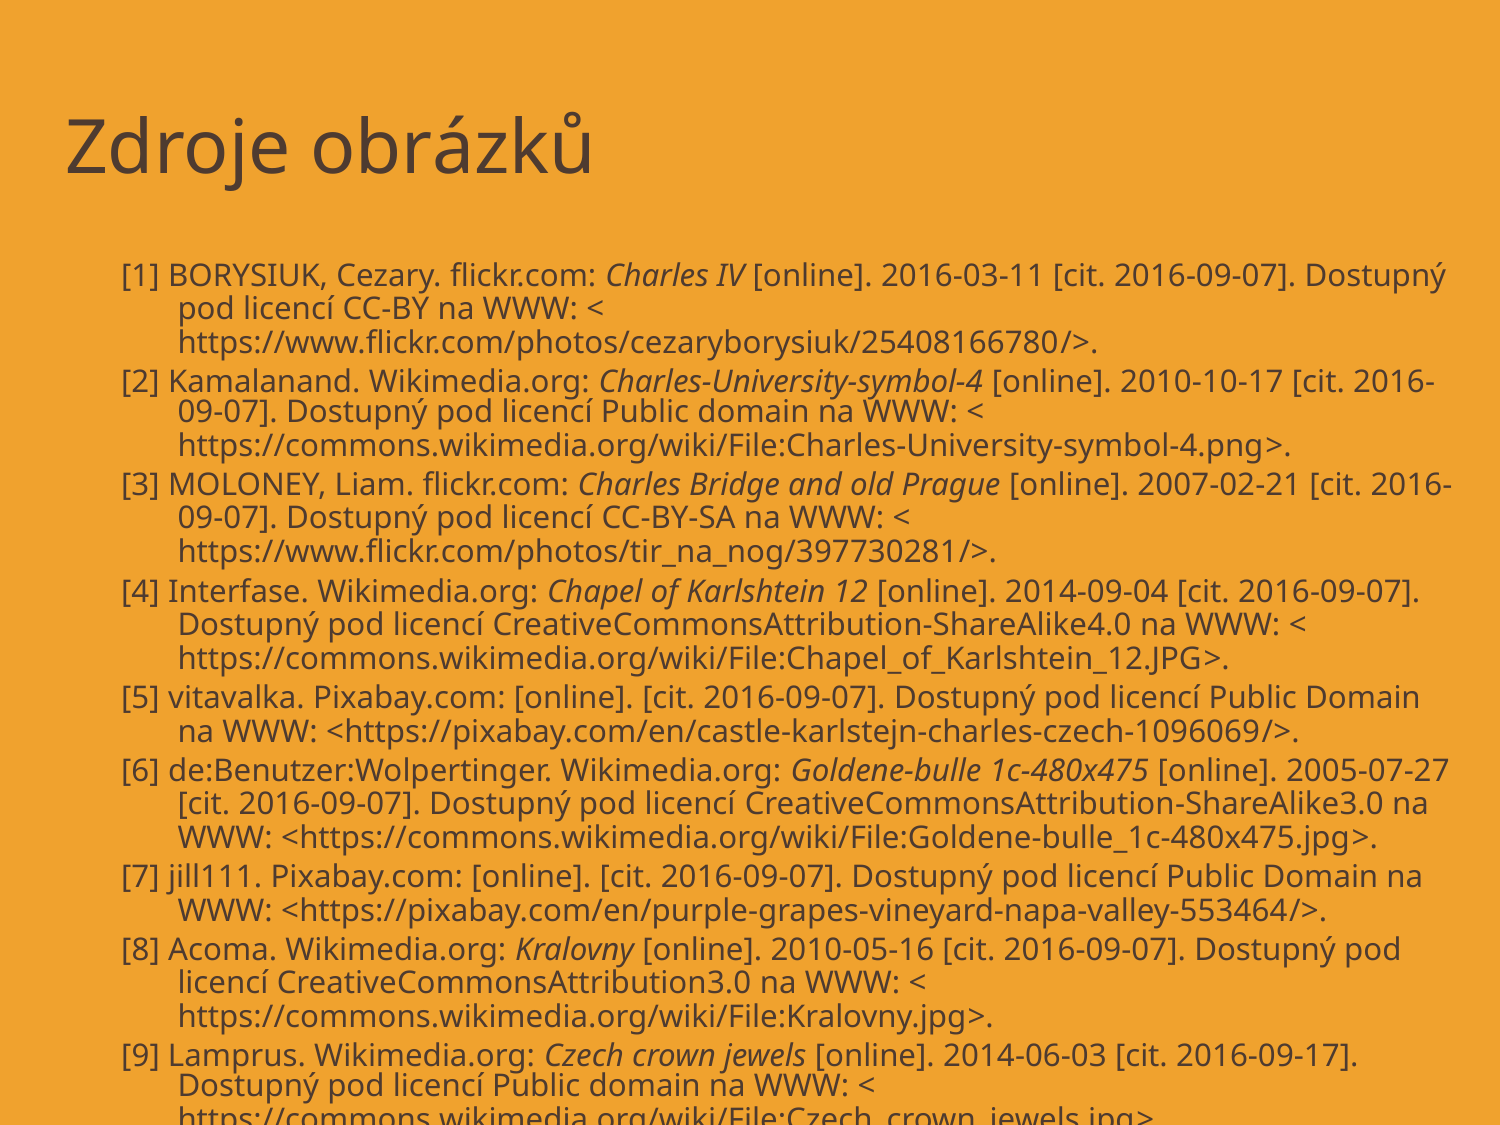

# Zdroje obrázků
[1] BORYSIUK, Cezary. flickr.com: Charles IV [online]. 2016-03-11 [cit. 2016-09-07]. Dostupný pod licencí CC-BY na WWW: <https://www.flickr.com/photos/cezaryborysiuk/25408166780/>.
[2] Kamalanand. Wikimedia.org: Charles-University-symbol-4 [online]. 2010-10-17 [cit. 2016-09-07]. Dostupný pod licencí Public domain na WWW: <https://commons.wikimedia.org/wiki/File:Charles-University-symbol-4.png>.
[3] MOLONEY, Liam. flickr.com: Charles Bridge and old Prague [online]. 2007-02-21 [cit. 2016-09-07]. Dostupný pod licencí CC-BY-SA na WWW: <https://www.flickr.com/photos/tir_na_nog/397730281/>.
[4] Interfase. Wikimedia.org: Chapel of Karlshtein 12 [online]. 2014-09-04 [cit. 2016-09-07]. Dostupný pod licencí CreativeCommonsAttribution-ShareAlike4.0 na WWW: <https://commons.wikimedia.org/wiki/File:Chapel_of_Karlshtein_12.JPG>.
[5] vitavalka. Pixabay.com: [online]. [cit. 2016-09-07]. Dostupný pod licencí Public Domain na WWW: <https://pixabay.com/en/castle-karlstejn-charles-czech-1096069/>.
[6] de:Benutzer:Wolpertinger. Wikimedia.org: Goldene-bulle 1c-480x475 [online]. 2005-07-27 [cit. 2016-09-07]. Dostupný pod licencí CreativeCommonsAttribution-ShareAlike3.0 na WWW: <https://commons.wikimedia.org/wiki/File:Goldene-bulle_1c-480x475.jpg>.
[7] jill111. Pixabay.com: [online]. [cit. 2016-09-07]. Dostupný pod licencí Public Domain na WWW: <https://pixabay.com/en/purple-grapes-vineyard-napa-valley-553464/>.
[8] Acoma. Wikimedia.org: Kralovny [online]. 2010-05-16 [cit. 2016-09-07]. Dostupný pod licencí CreativeCommonsAttribution3.0 na WWW: <https://commons.wikimedia.org/wiki/File:Kralovny.jpg>.
[9] Lamprus. Wikimedia.org: Czech crown jewels [online]. 2014-06-03 [cit. 2016-09-17]. Dostupný pod licencí Public domain na WWW: <https://commons.wikimedia.org/wiki/File:Czech_crown_jewels.jpg>.